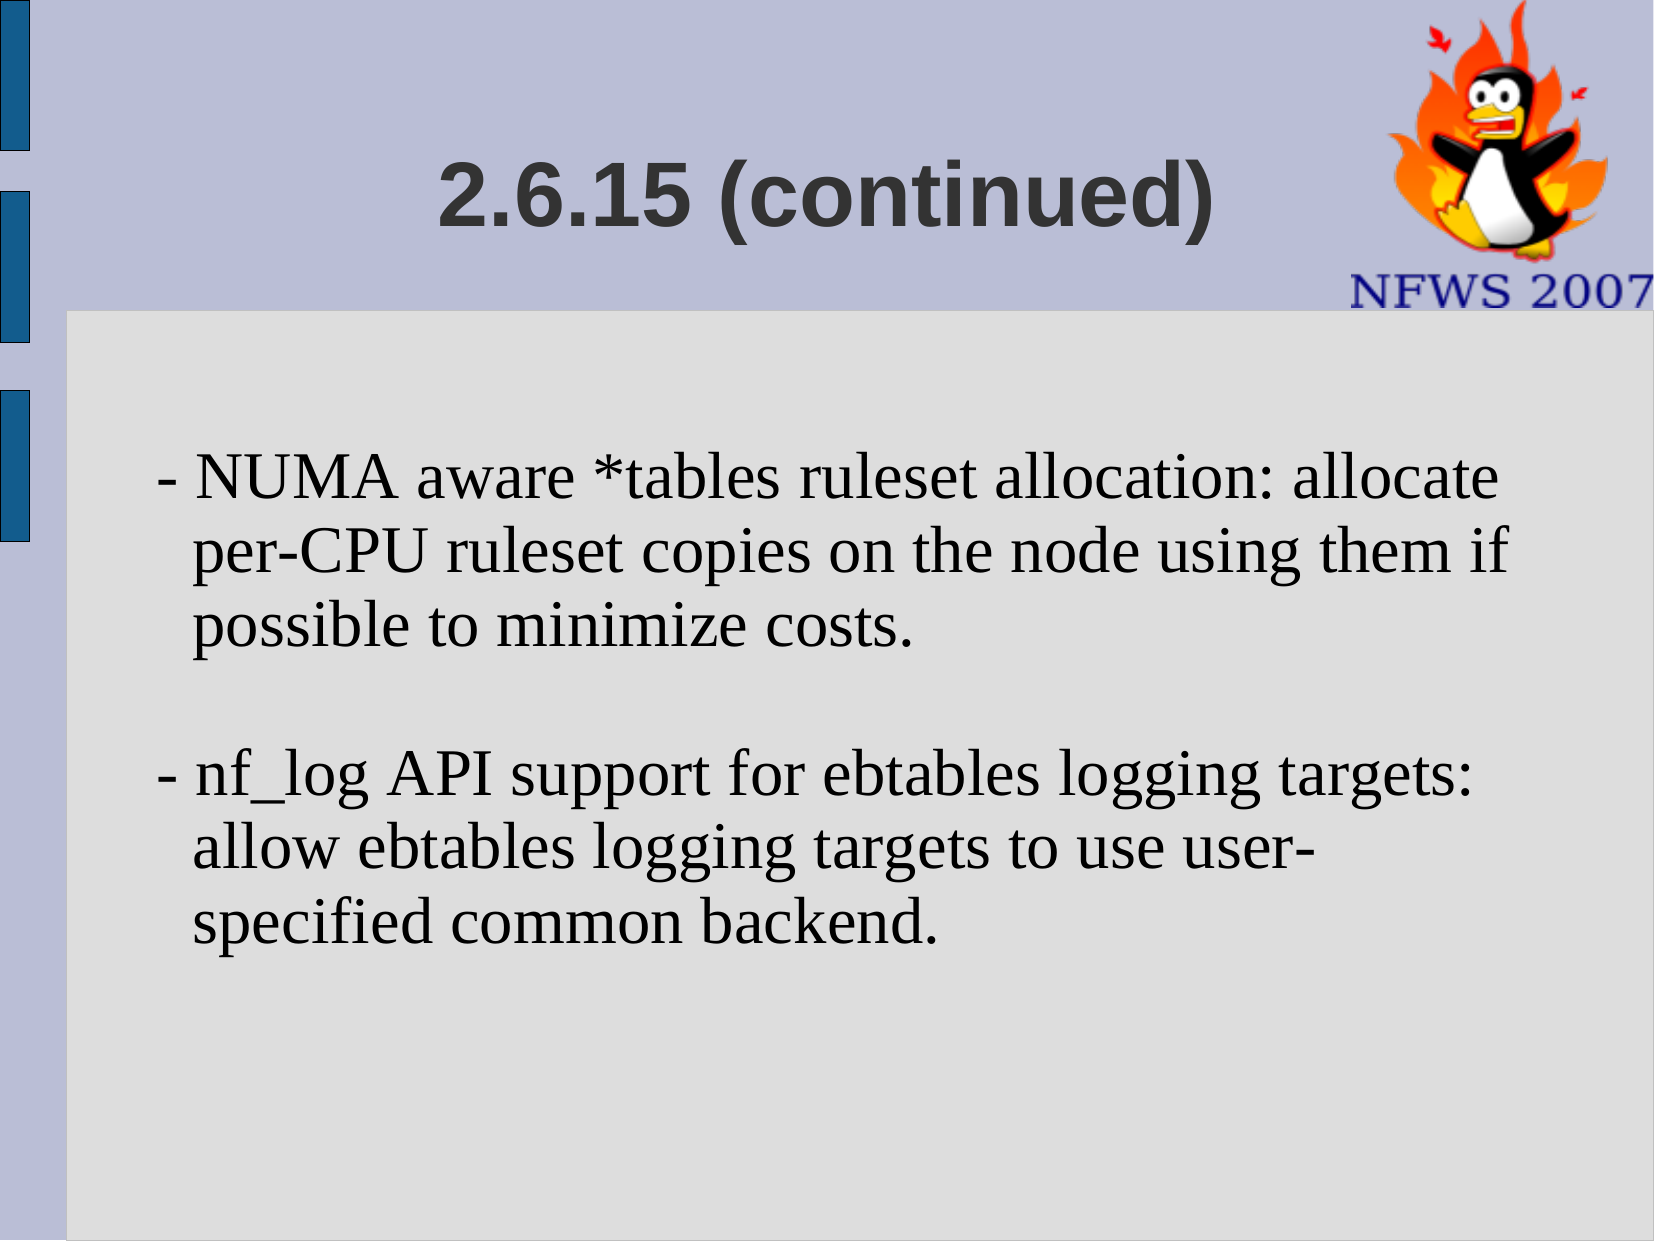

# 2.6.15 (continued)
- NUMA aware *tables ruleset allocation: allocate per-CPU ruleset copies on the node using them if possible to minimize costs.
- nf_log API support for ebtables logging targets: allow ebtables logging targets to use user-specified common backend.